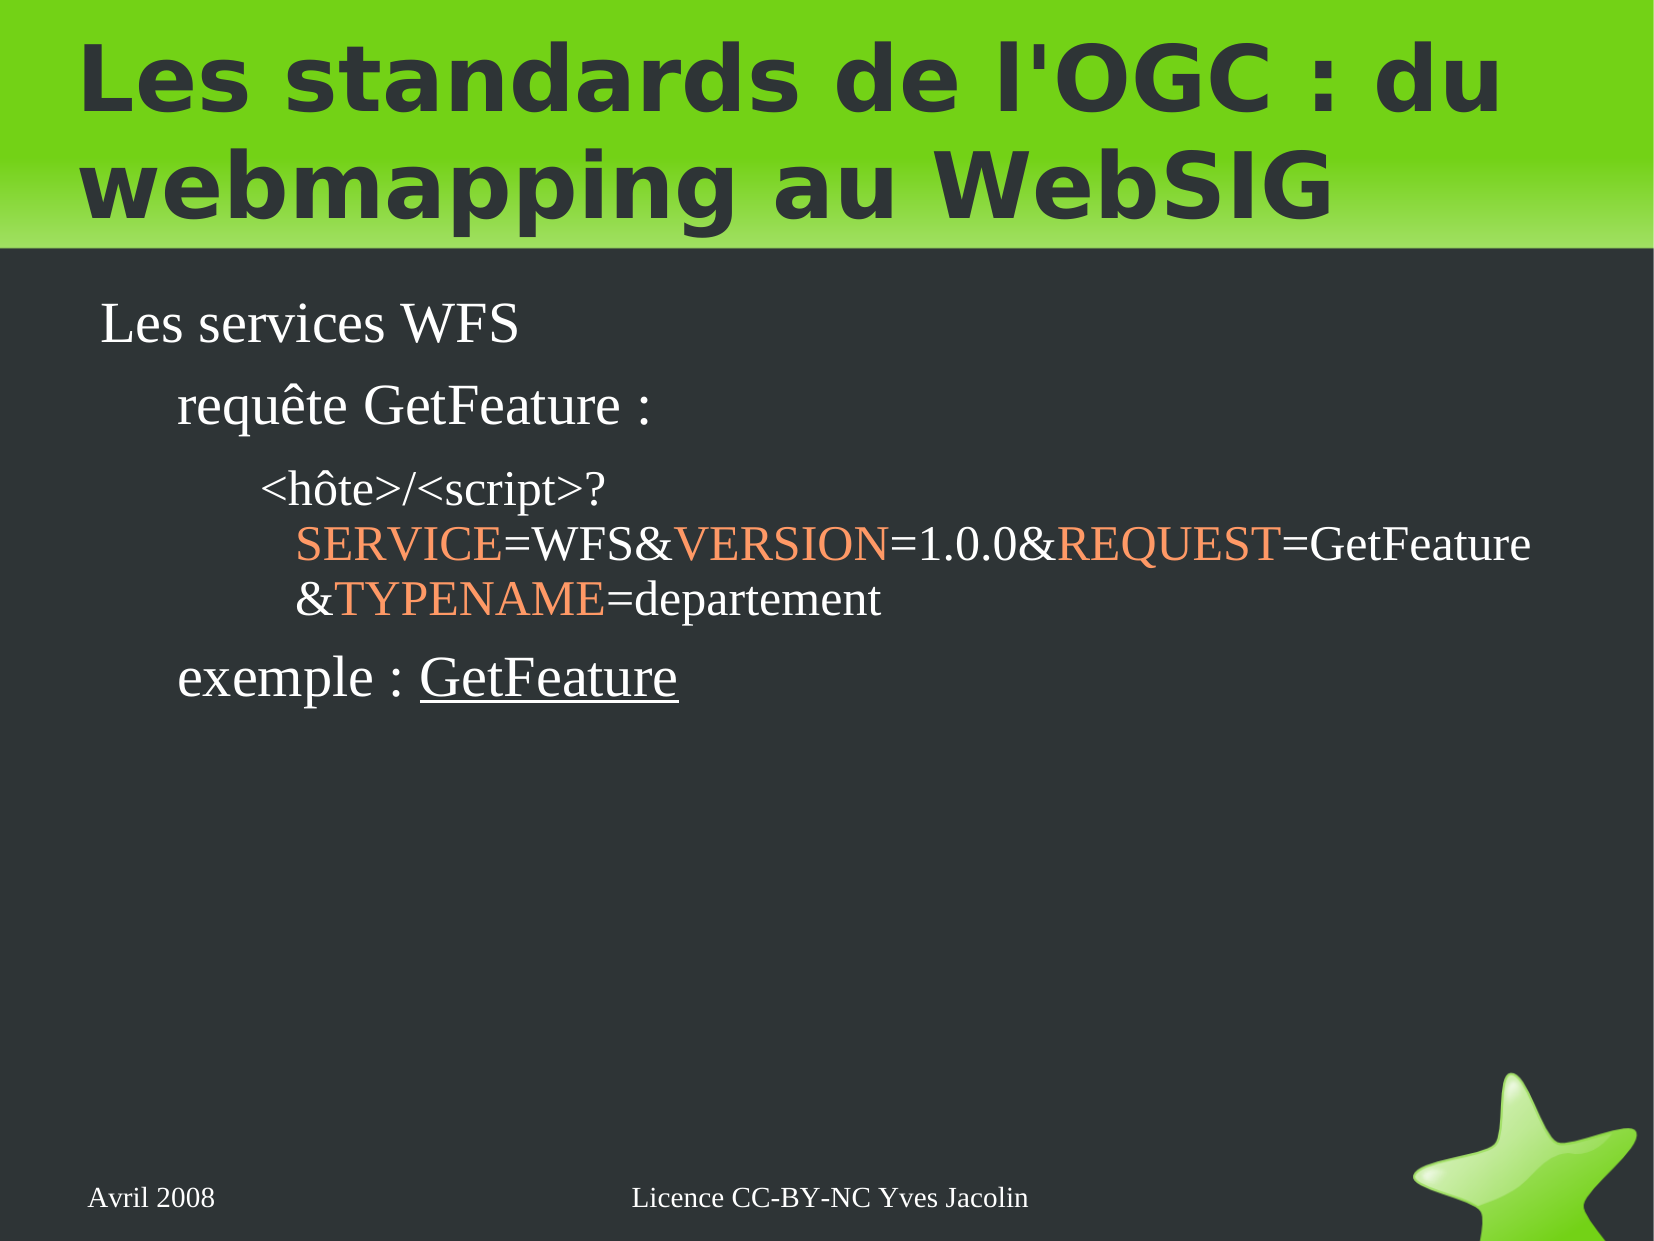

# Les standards de l'OGC : du webmapping au WebSIG
Les services WFS
requête GetFeature :
<hôte>/<script>?SERVICE=WFS&VERSION=1.0.0&REQUEST=GetFeature&TYPENAME=departement
exemple : GetFeature